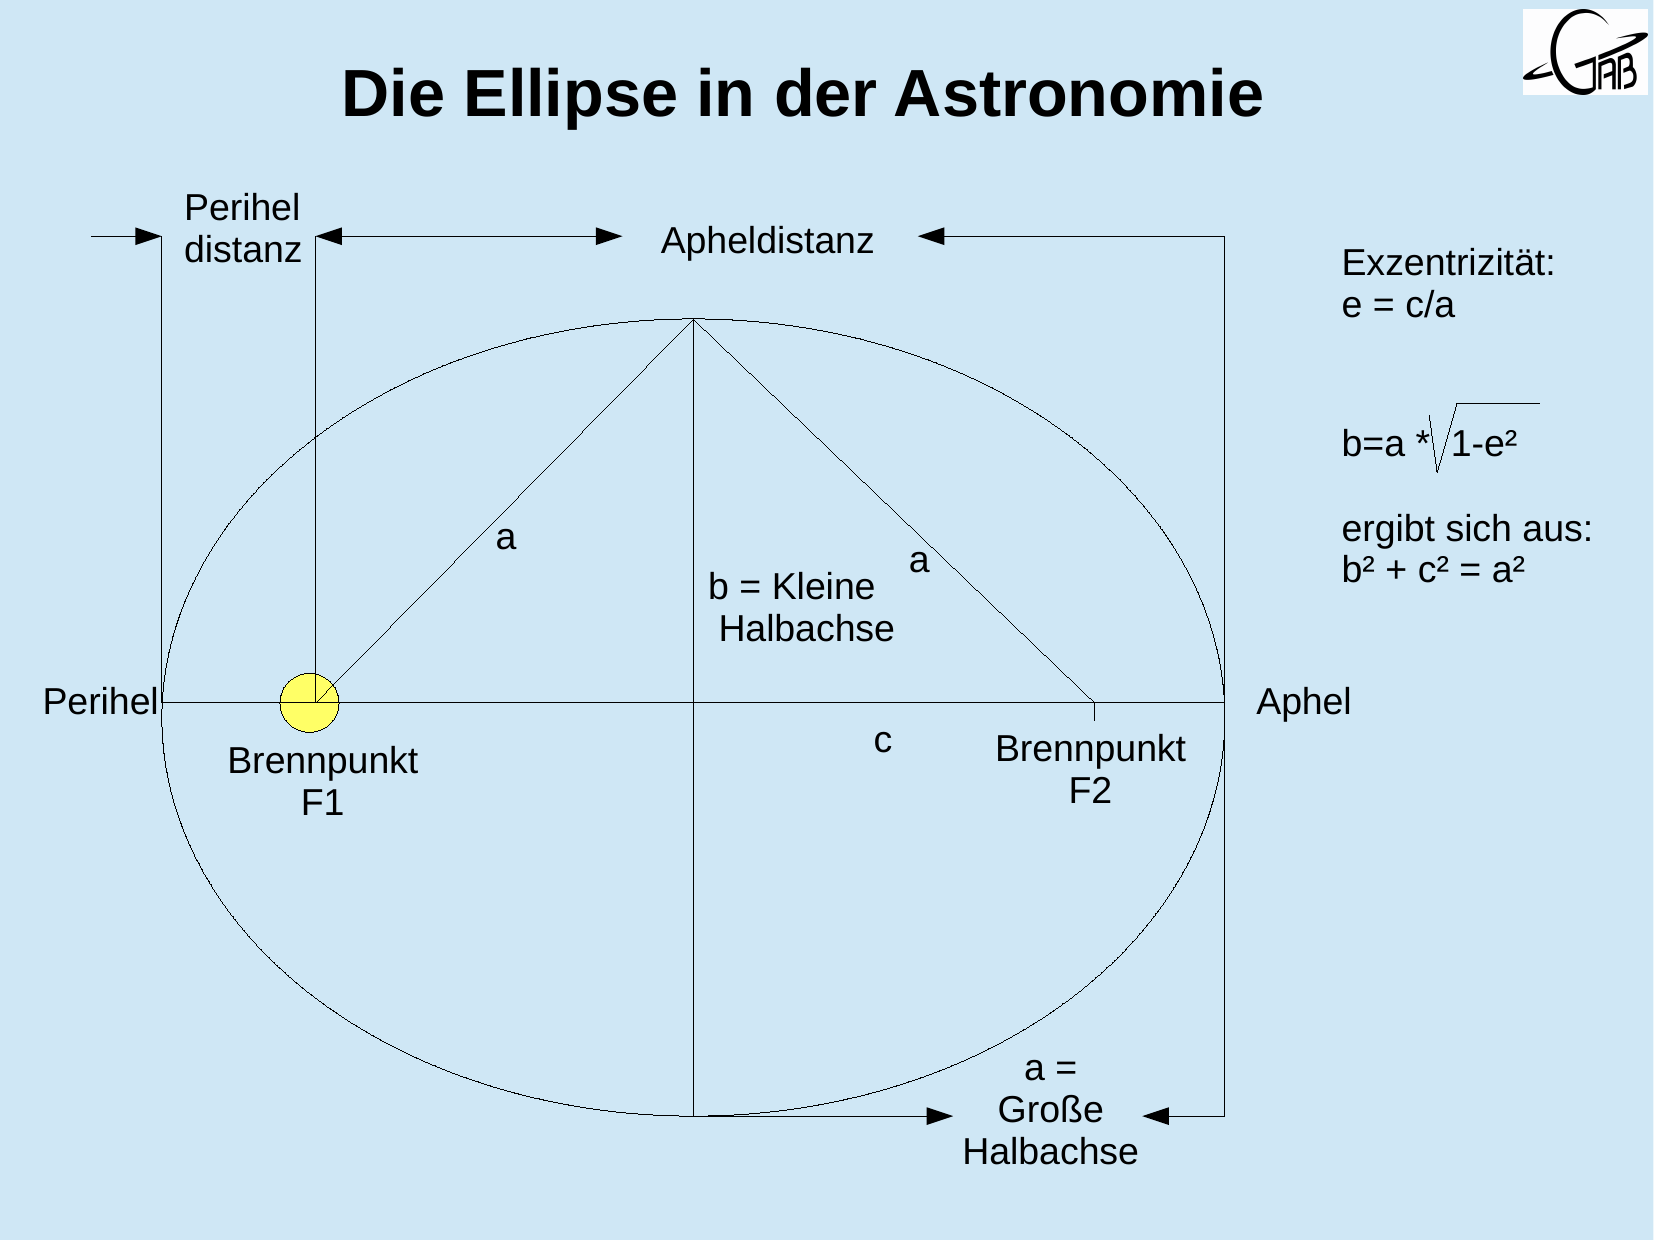

# Die Ellipse in der Astronomie
Perihel
distanz
Apheldistanz
Exzentrizität:
e = c/a
b=a * 1-e²
ergibt sich aus:
b² + c² = a²
a
a
b = Kleine
 Halbachse
Perihel
Aphel
c
Brennpunkt
 F2
Brennpunkt
 F1
a =
Große
Halbachse